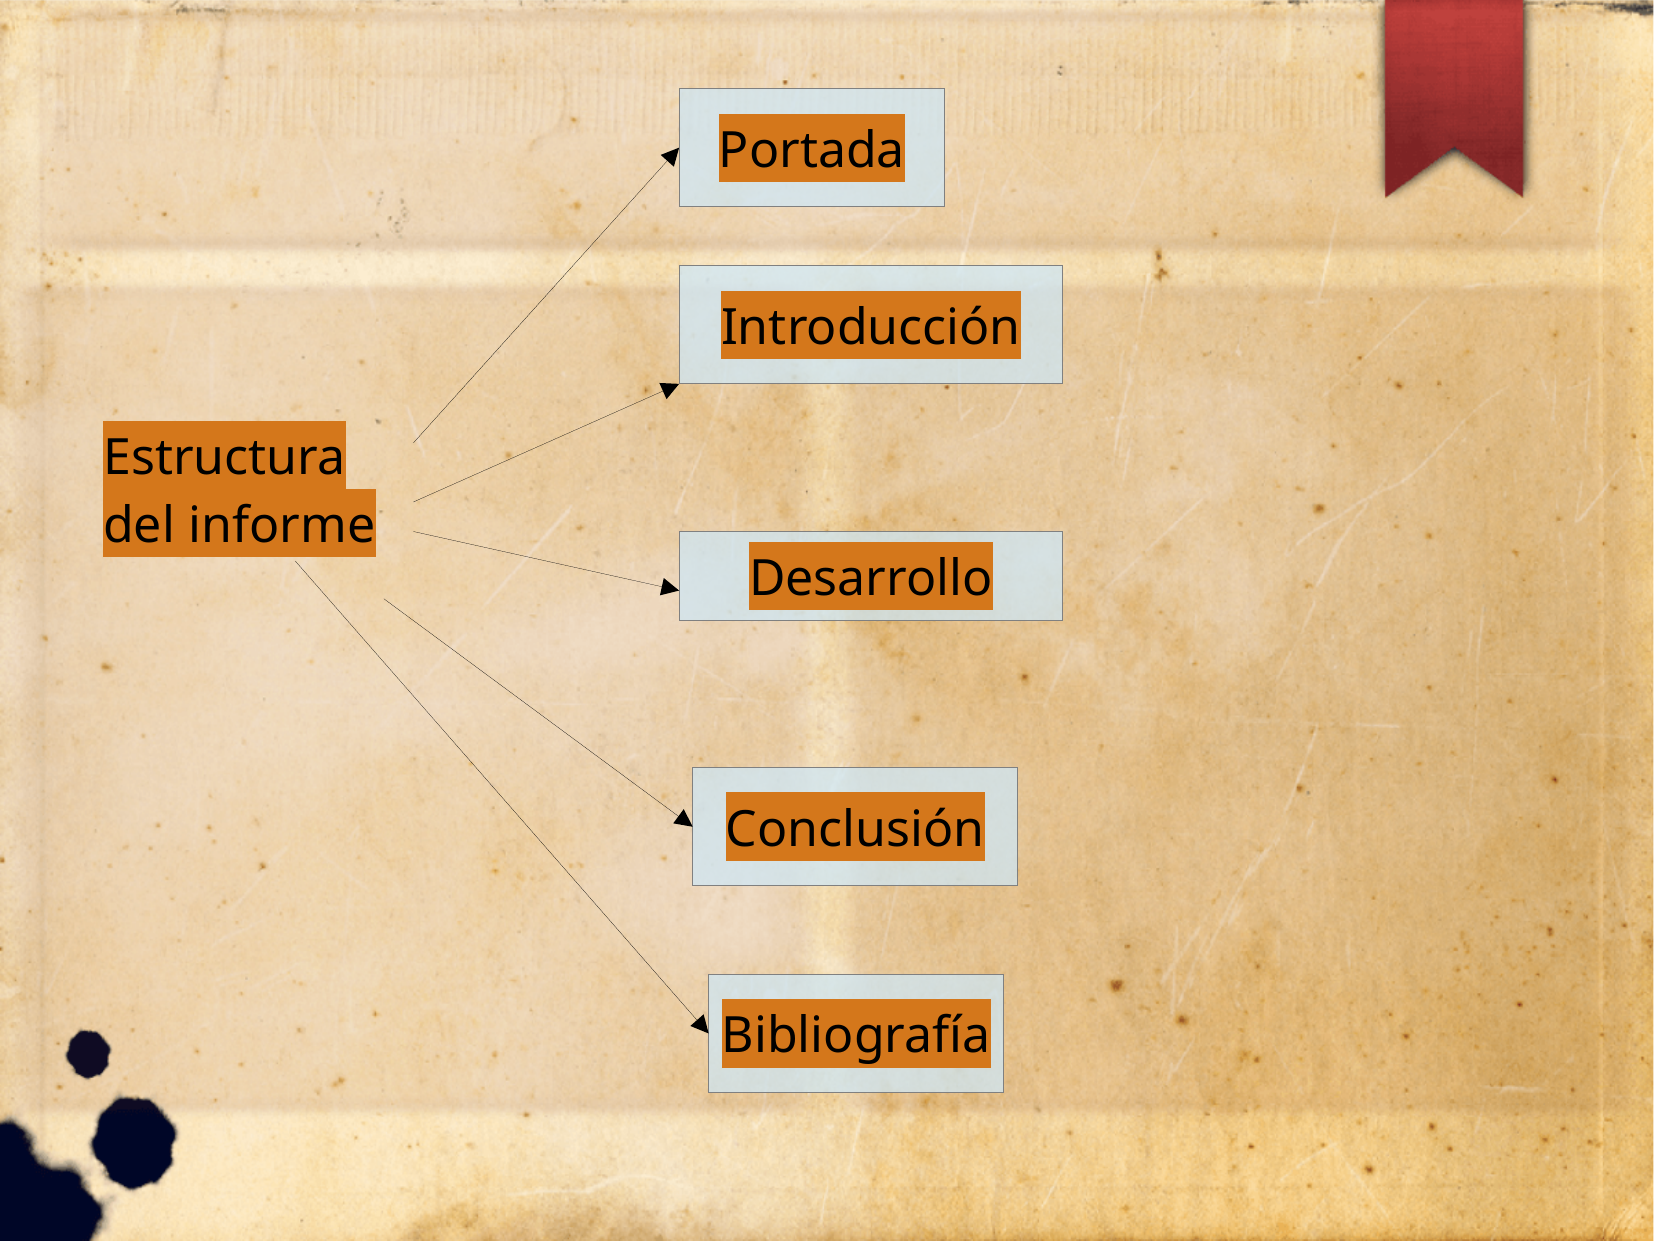

Portada
Introducción
Estructura del informe
Desarrollo
Conclusión
Bibliografía